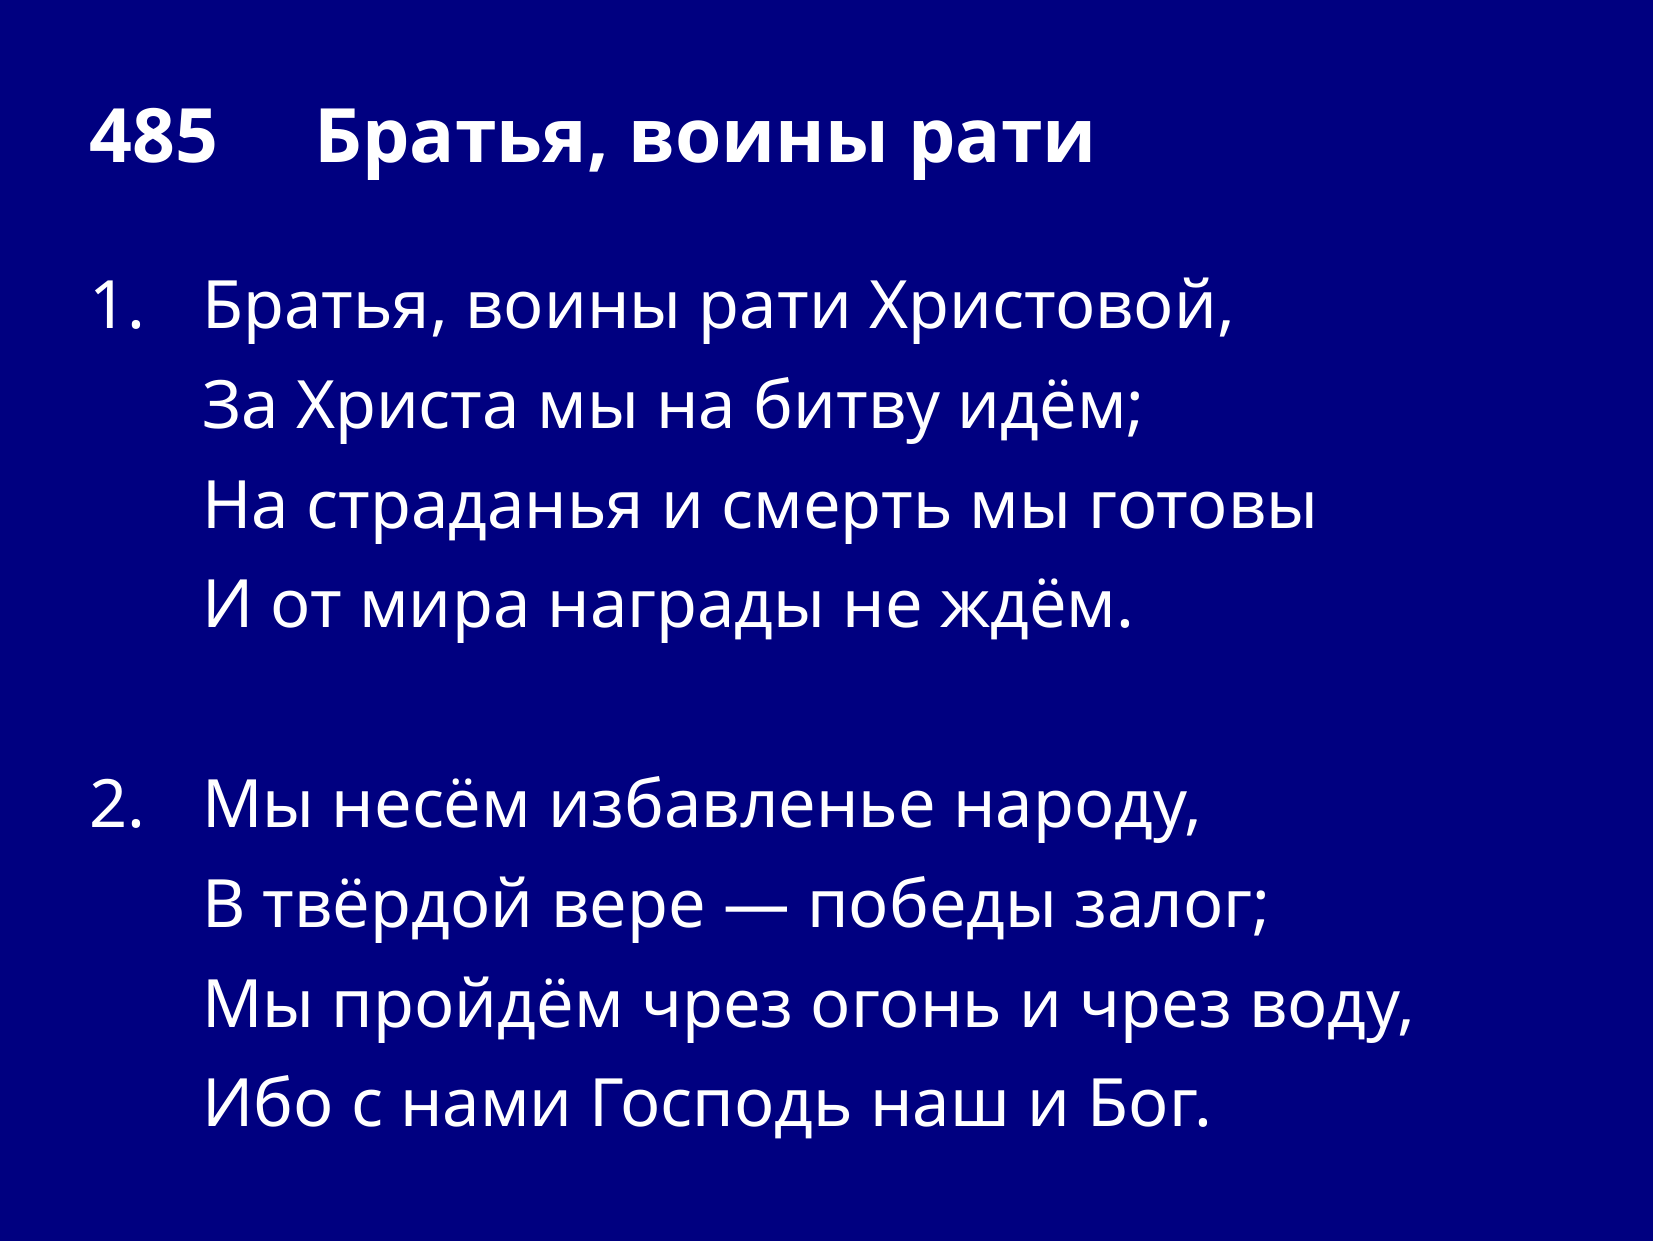

485	Братья, воины рати
1.	Братья, воины рати Христовой,
	За Христа мы на битву идём;
	На страданья и смерть мы готовы
	И от мира награды не ждём.
2.	Мы несём избавленье народу,
	В твёрдой вере — победы залог;
	Мы пройдём чрез огонь и чрез воду,
	Ибо с нами Господь наш и Бог.